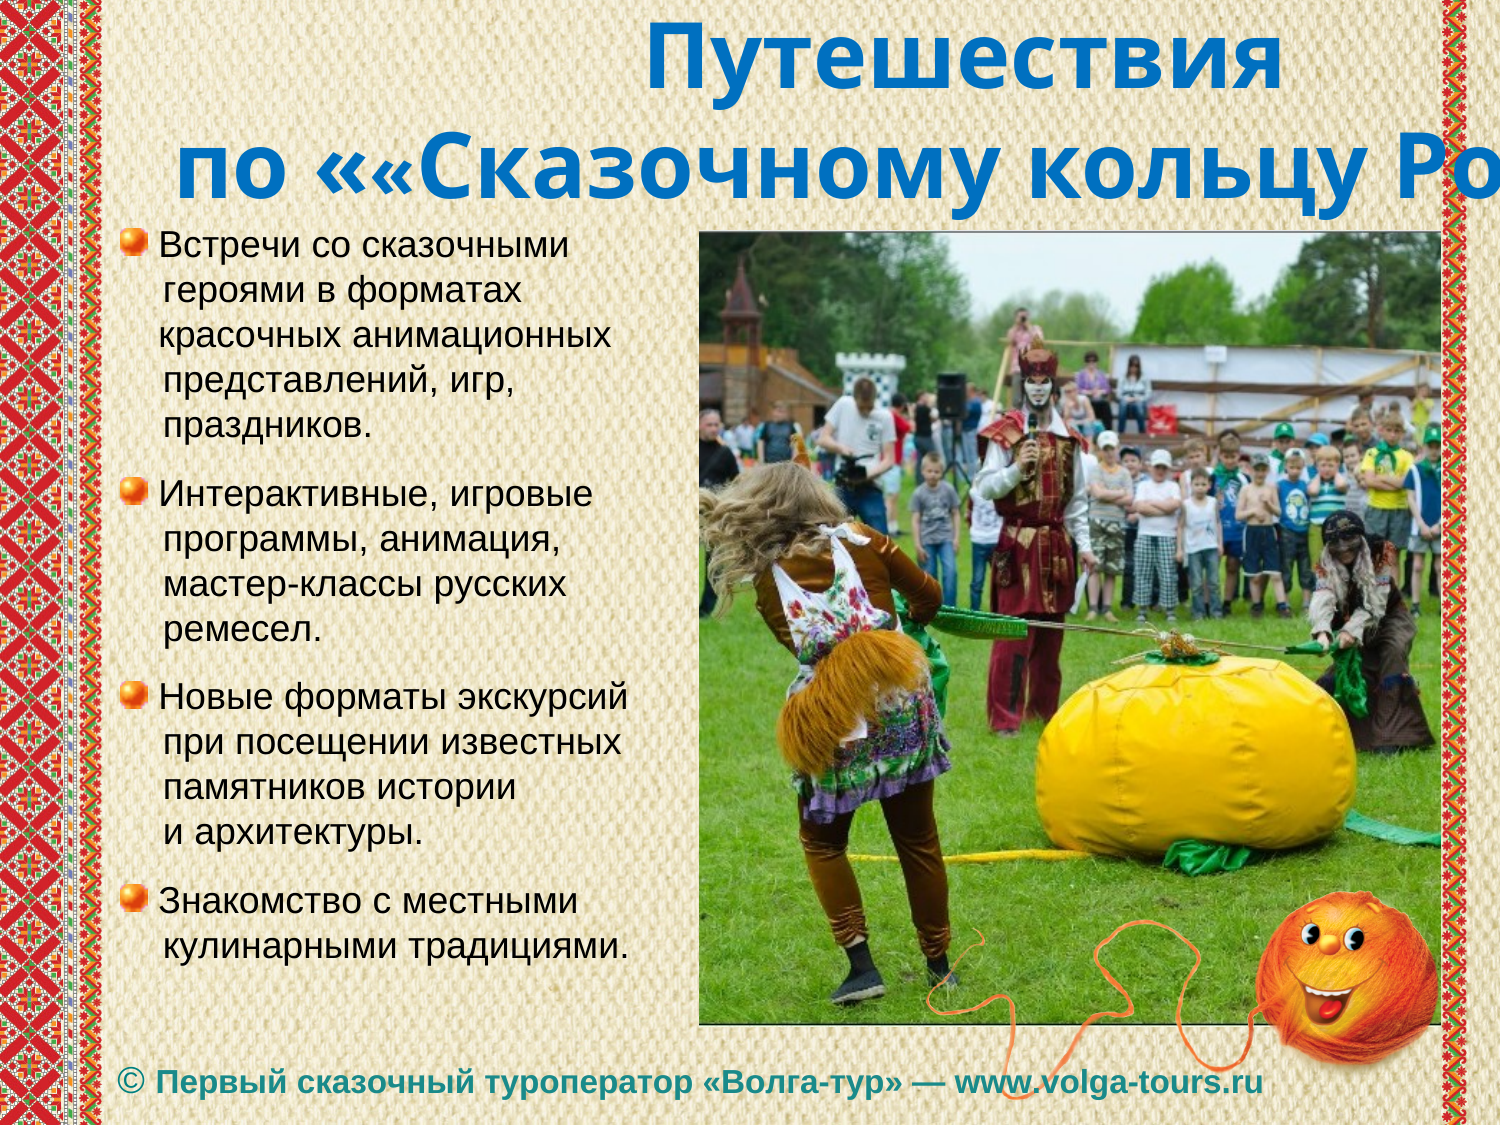

Путешествия
по ««Сказочному кольцу России»
 Встречи со сказочными
 героями в форматах
 красочных анимационных представлений, игр, праздников.
 Интерактивные, игровые программы, анимация,
 мастер-классы русских ремесел.
 Новые форматы экскурсий
 при посещении известных памятников истории
 и архитектуры.
 Знакомство с местными кулинарными традициями.
© Первый сказочный туроператор «Волга-тур» — www.volga-tours.ru